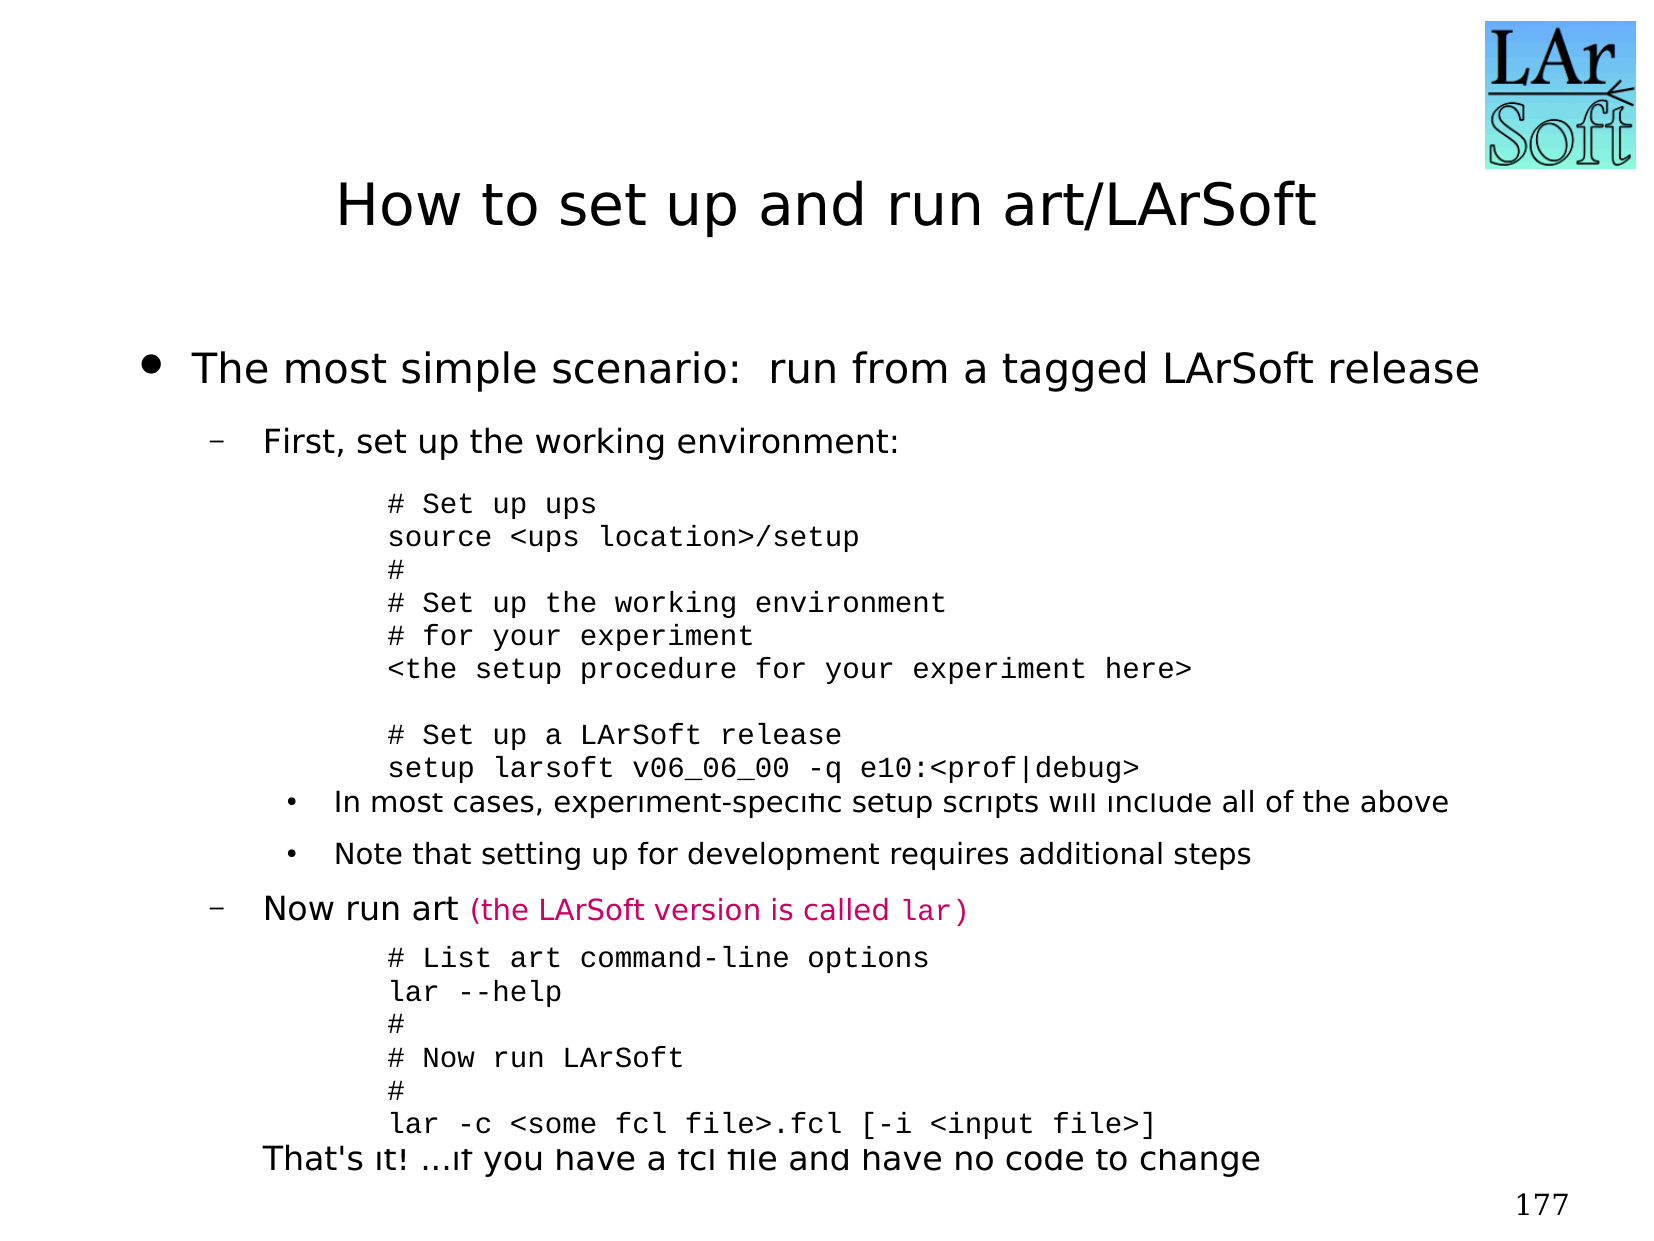

# How to set up and run art/LArSoft
The most simple scenario: run from a tagged LArSoft release
First, set up the working environment:
In most cases, experiment-specific setup scripts will include all of the above
Note that setting up for development requires additional steps
Now run art (the LArSoft version is called lar)
That's it! ...if you have a fcl file and have no code to change
# Set up ups
source <ups location>/setup
#
# Set up the working environment
# for your experiment
<the setup procedure for your experiment here>
# Set up a LArSoft release
setup larsoft v06_06_00 -q e10:<prof|debug>
# List art command-line options
lar --help
#
# Now run LArSoft
#
lar -c <some fcl file>.fcl [-i <input file>]
177